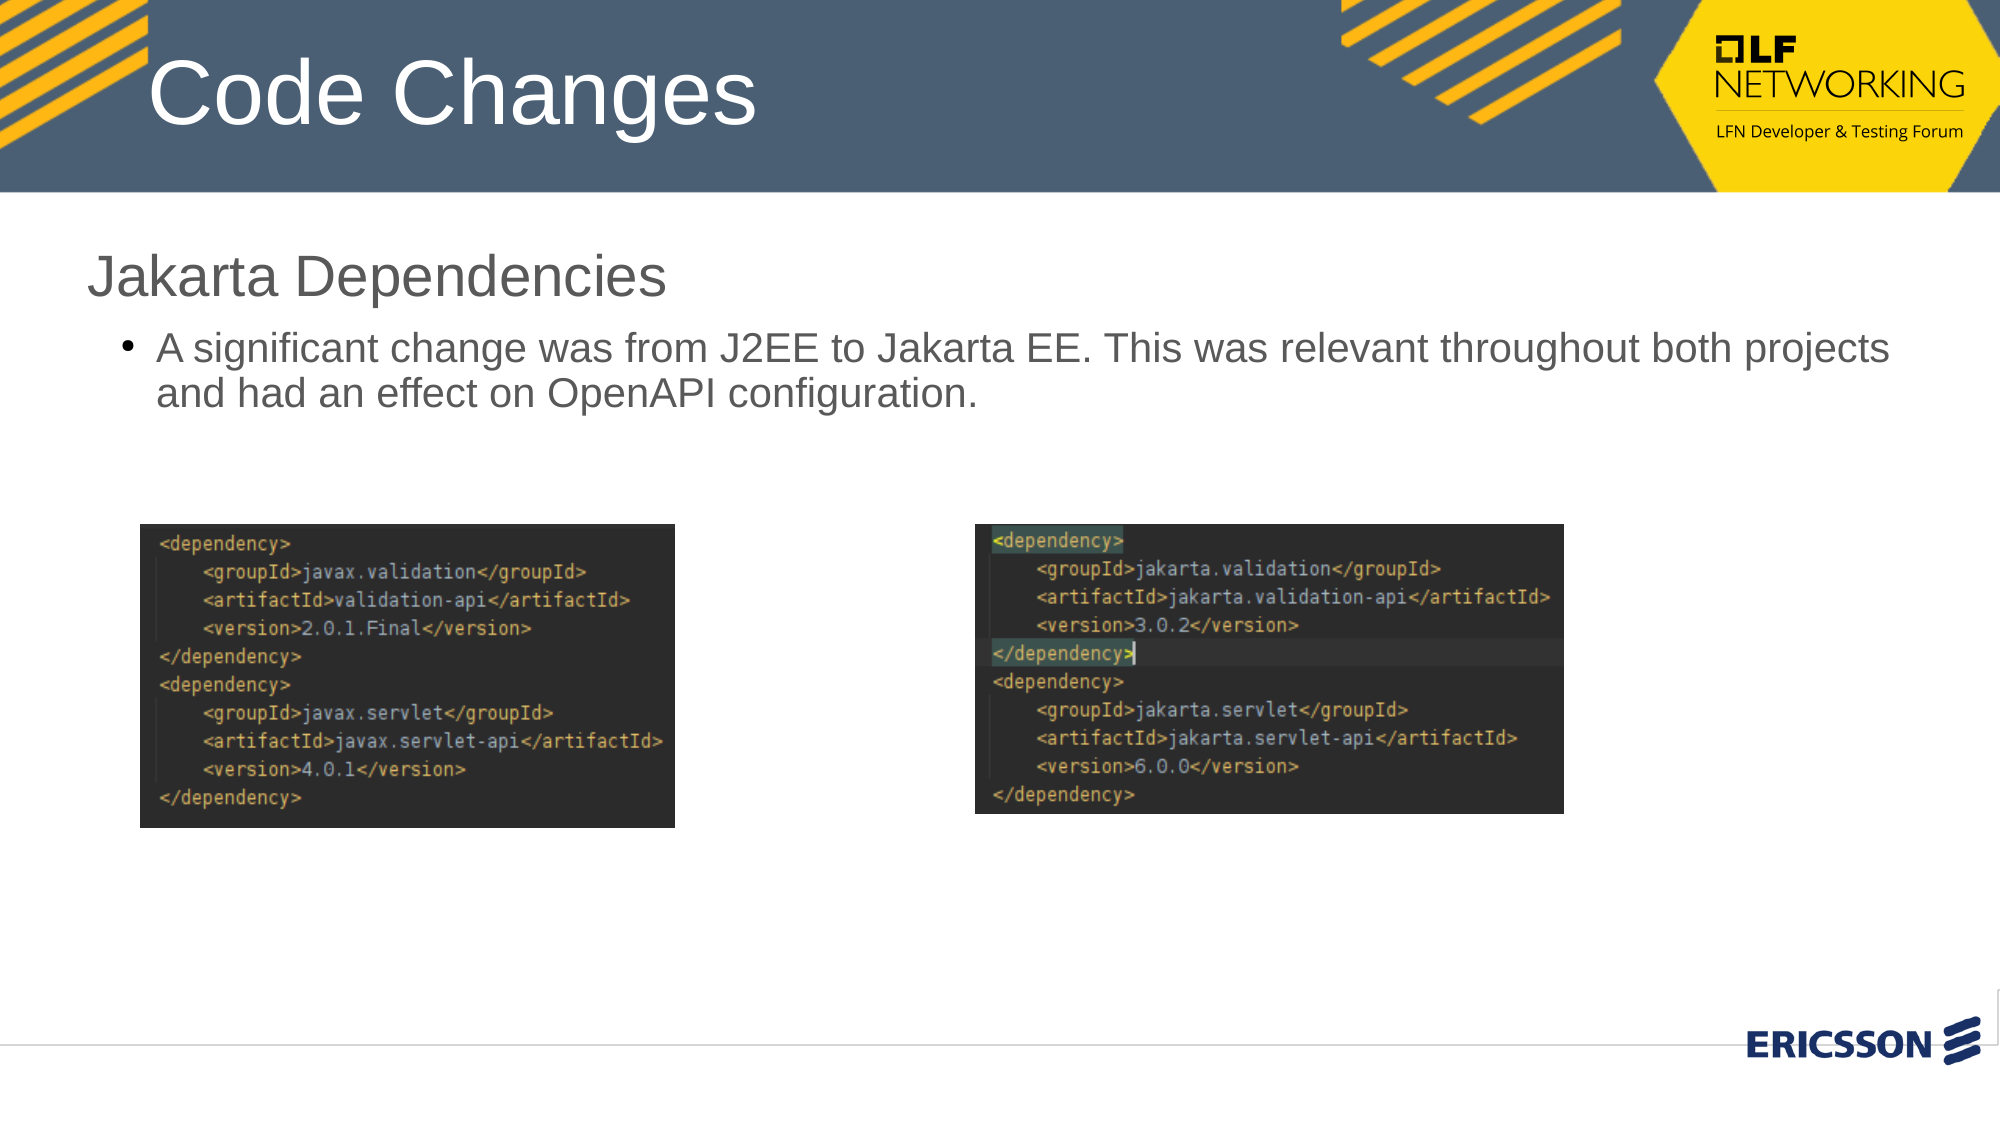

Code Changes
# Jakarta Dependencies
A significant change was from J2EE to Jakarta EE. This was relevant throughout both projects and had an effect on OpenAPI configuration.